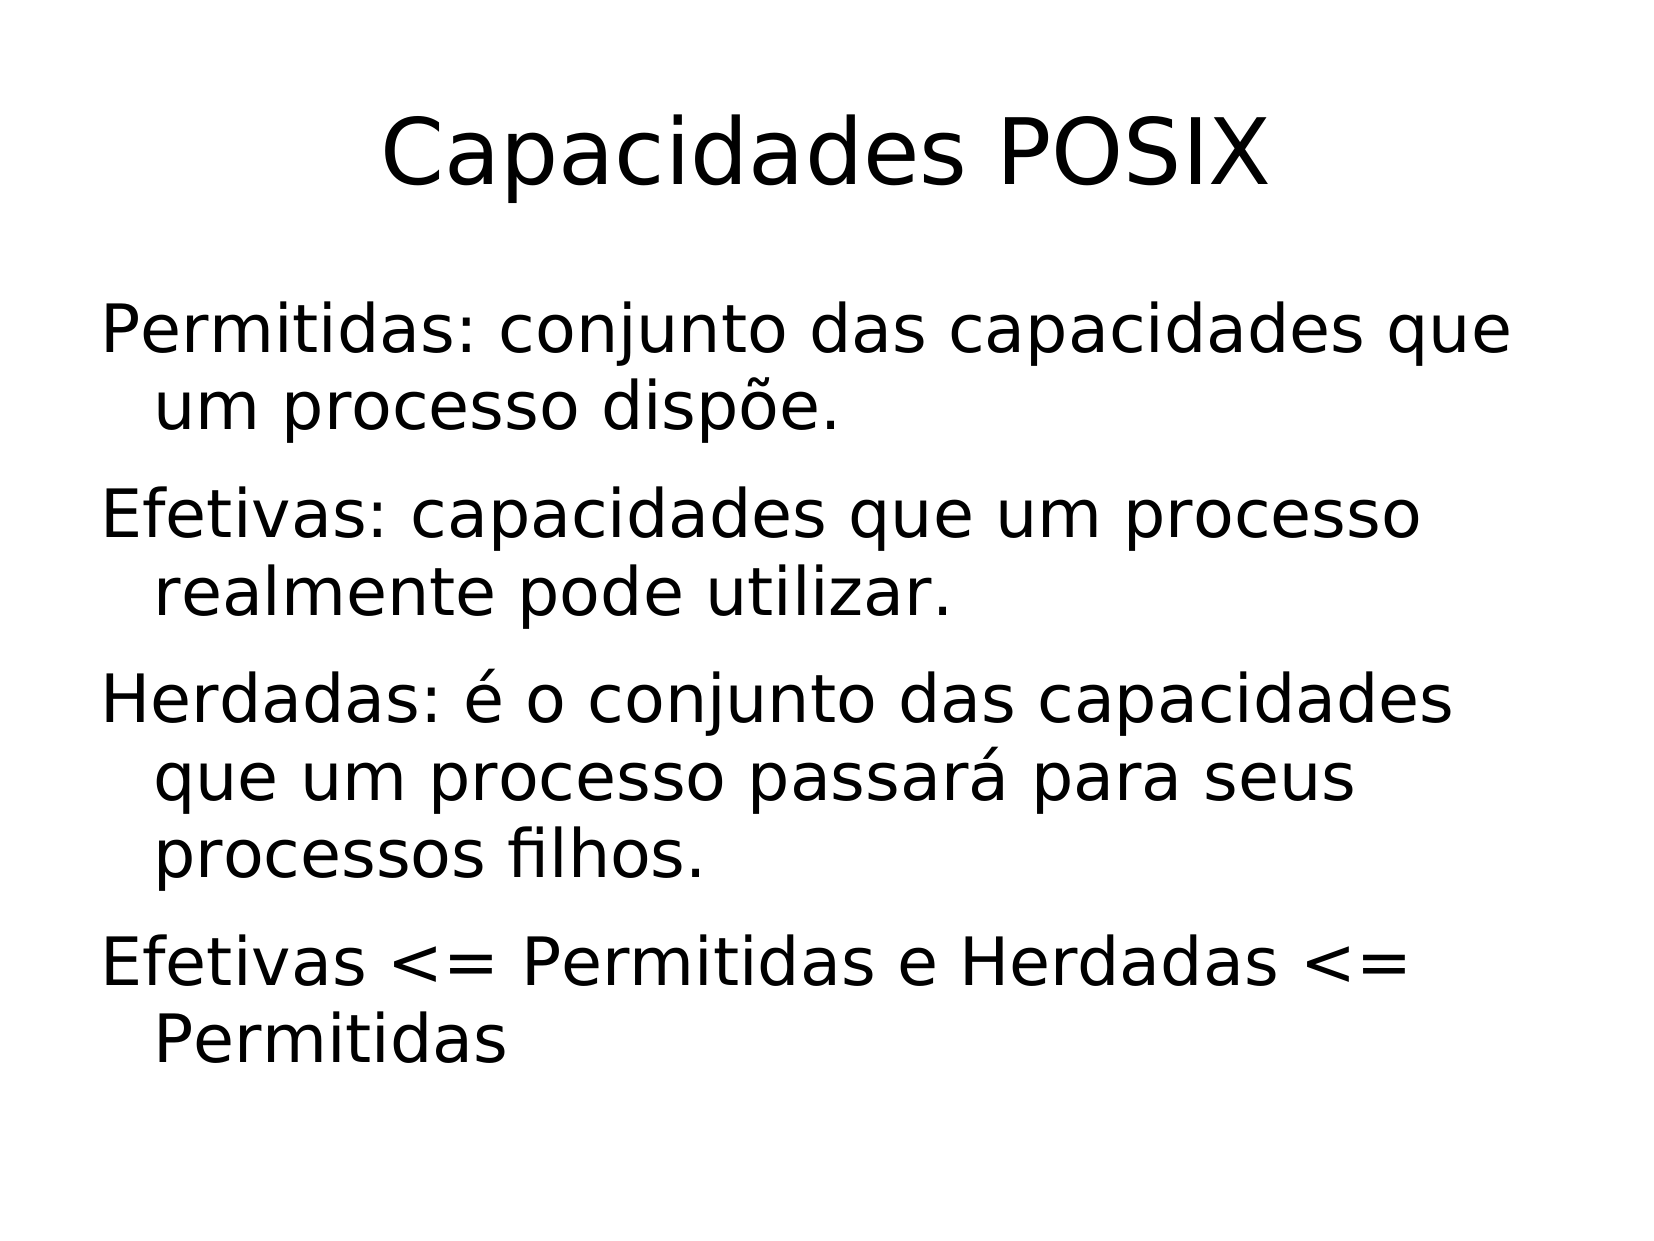

# Capacidades POSIX
Permitidas: conjunto das capacidades que um processo dispõe.
Efetivas: capacidades que um processo realmente pode utilizar.
Herdadas: é o conjunto das capacidades que um processo passará para seus processos filhos.
Efetivas <= Permitidas e Herdadas <= Permitidas